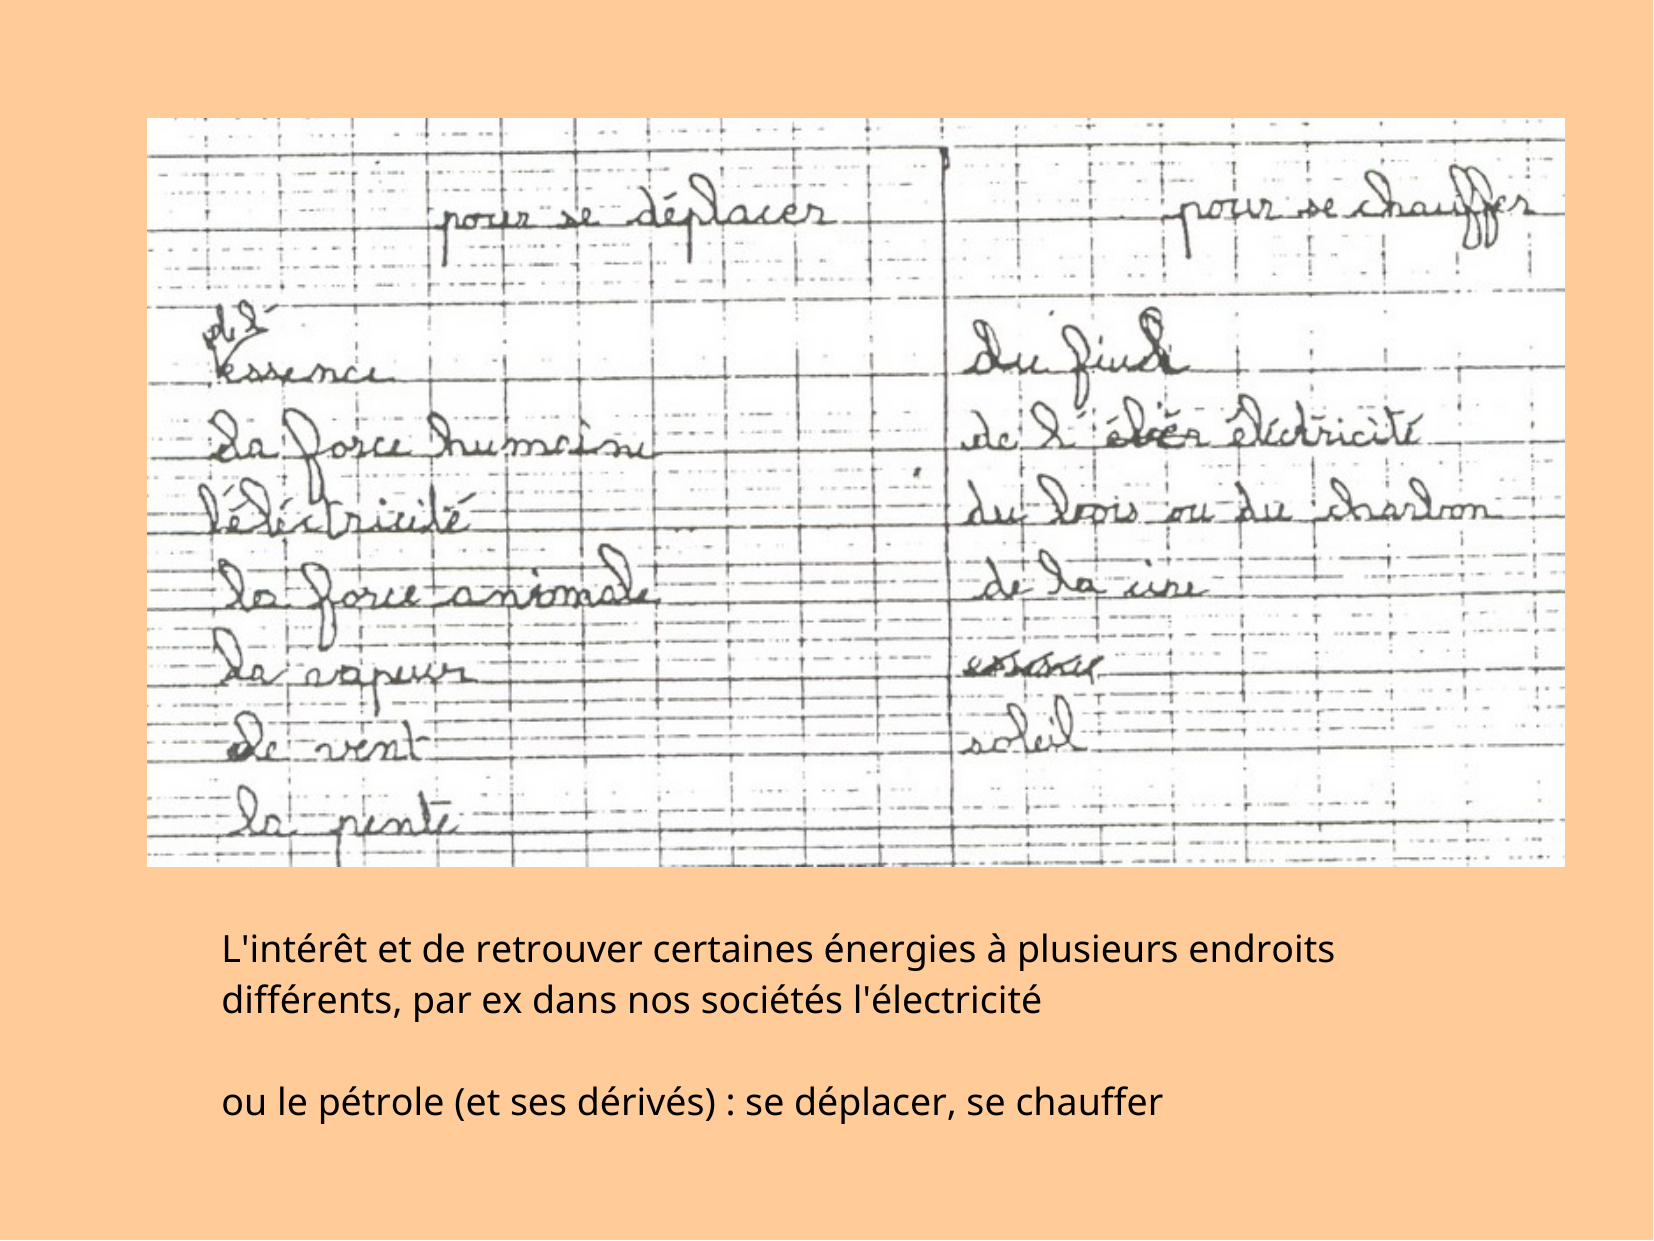

L'intérêt et de retrouver certaines énergies à plusieurs endroits différents, par ex dans nos sociétés l'électricité
ou le pétrole (et ses dérivés) : se déplacer, se chauffer